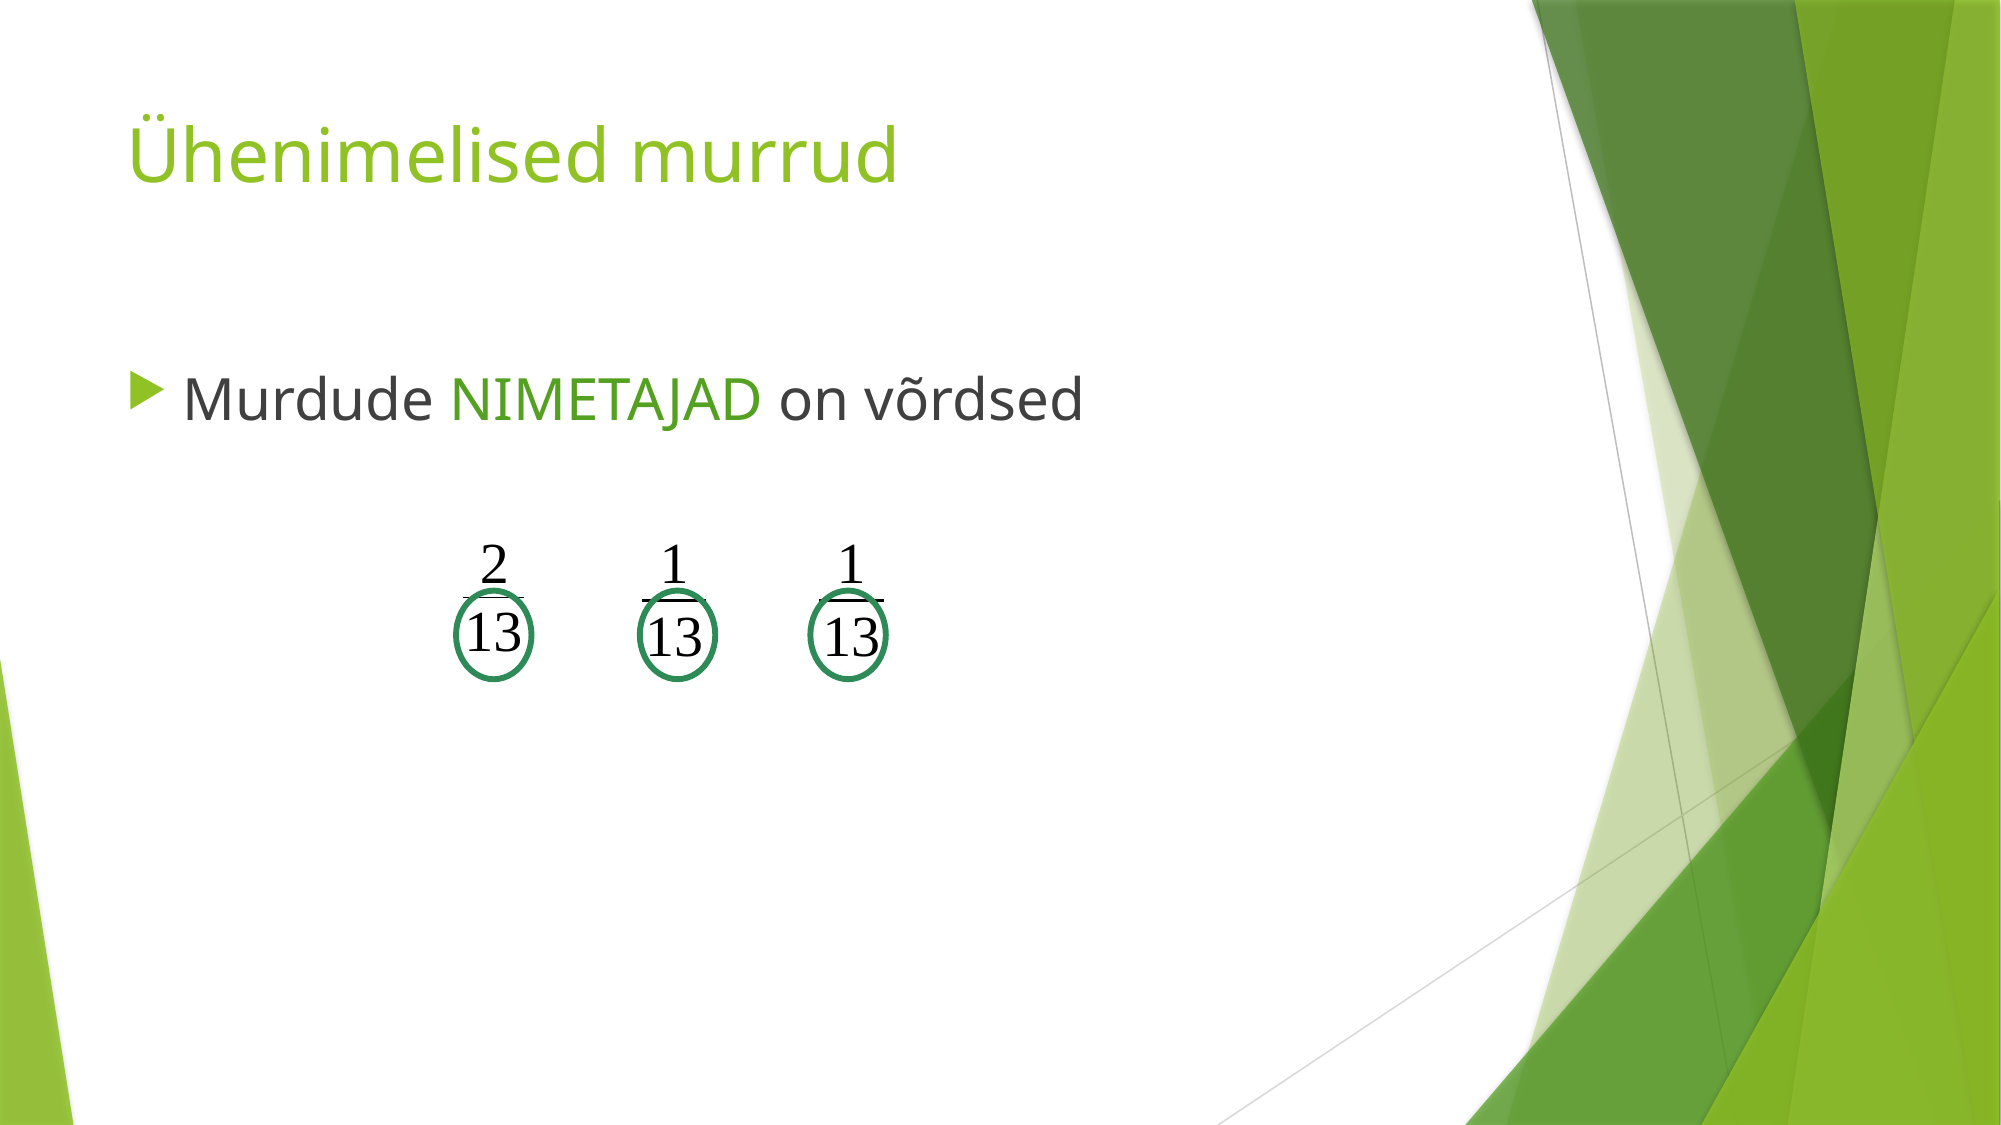

# Ühenimelised murrud
Murdude NIMETAJAD on võrdsed